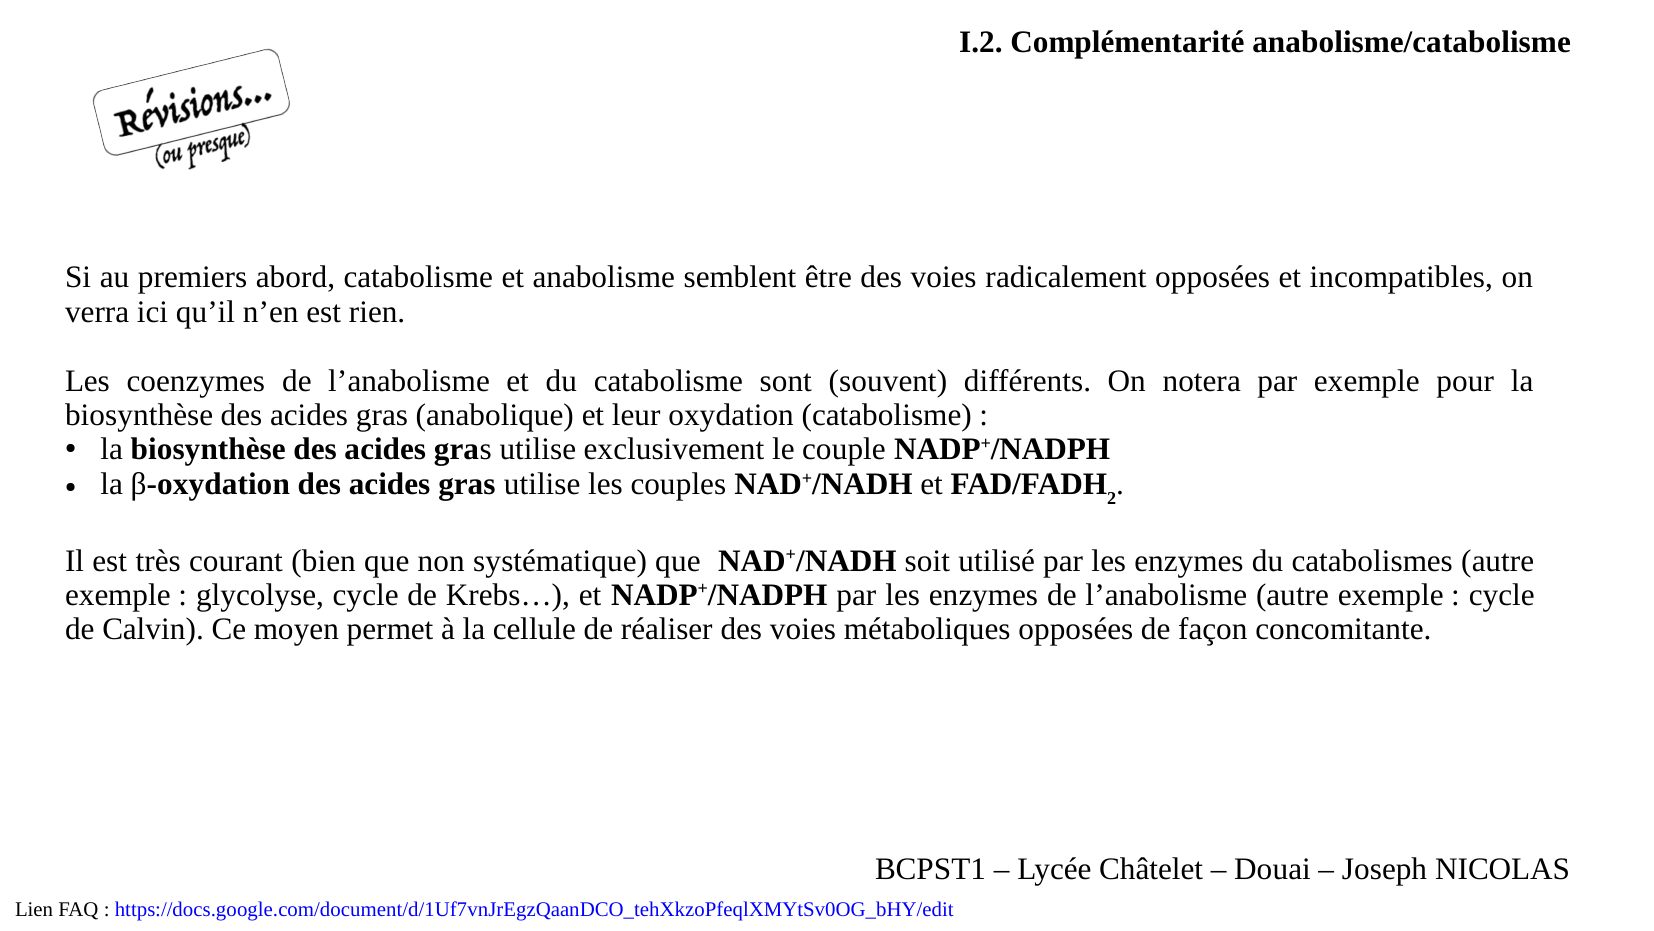

I.2. Complémentarité anabolisme/catabolisme
Si au premiers abord, catabolisme et anabolisme semblent être des voies radicalement opposées et incompatibles, on verra ici qu’il n’en est rien.
Les coenzymes de l’anabolisme et du catabolisme sont (souvent) différents. On notera par exemple pour la biosynthèse des acides gras (anabolique) et leur oxydation (catabolisme) :
la biosynthèse des acides gras utilise exclusivement le couple NADP+/NADPH
la β-oxydation des acides gras utilise les couples NAD+/NADH et FAD/FADH2.
Il est très courant (bien que non systématique) que NAD+/NADH soit utilisé par les enzymes du catabolismes (autre exemple : glycolyse, cycle de Krebs…), et NADP+/NADPH par les enzymes de l’anabolisme (autre exemple : cycle de Calvin). Ce moyen permet à la cellule de réaliser des voies métaboliques opposées de façon concomitante.
BCPST1 – Lycée Châtelet – Douai – Joseph NICOLAS
Lien FAQ : https://docs.google.com/document/d/1Uf7vnJrEgzQaanDCO_tehXkzoPfeqlXMYtSv0OG_bHY/edit